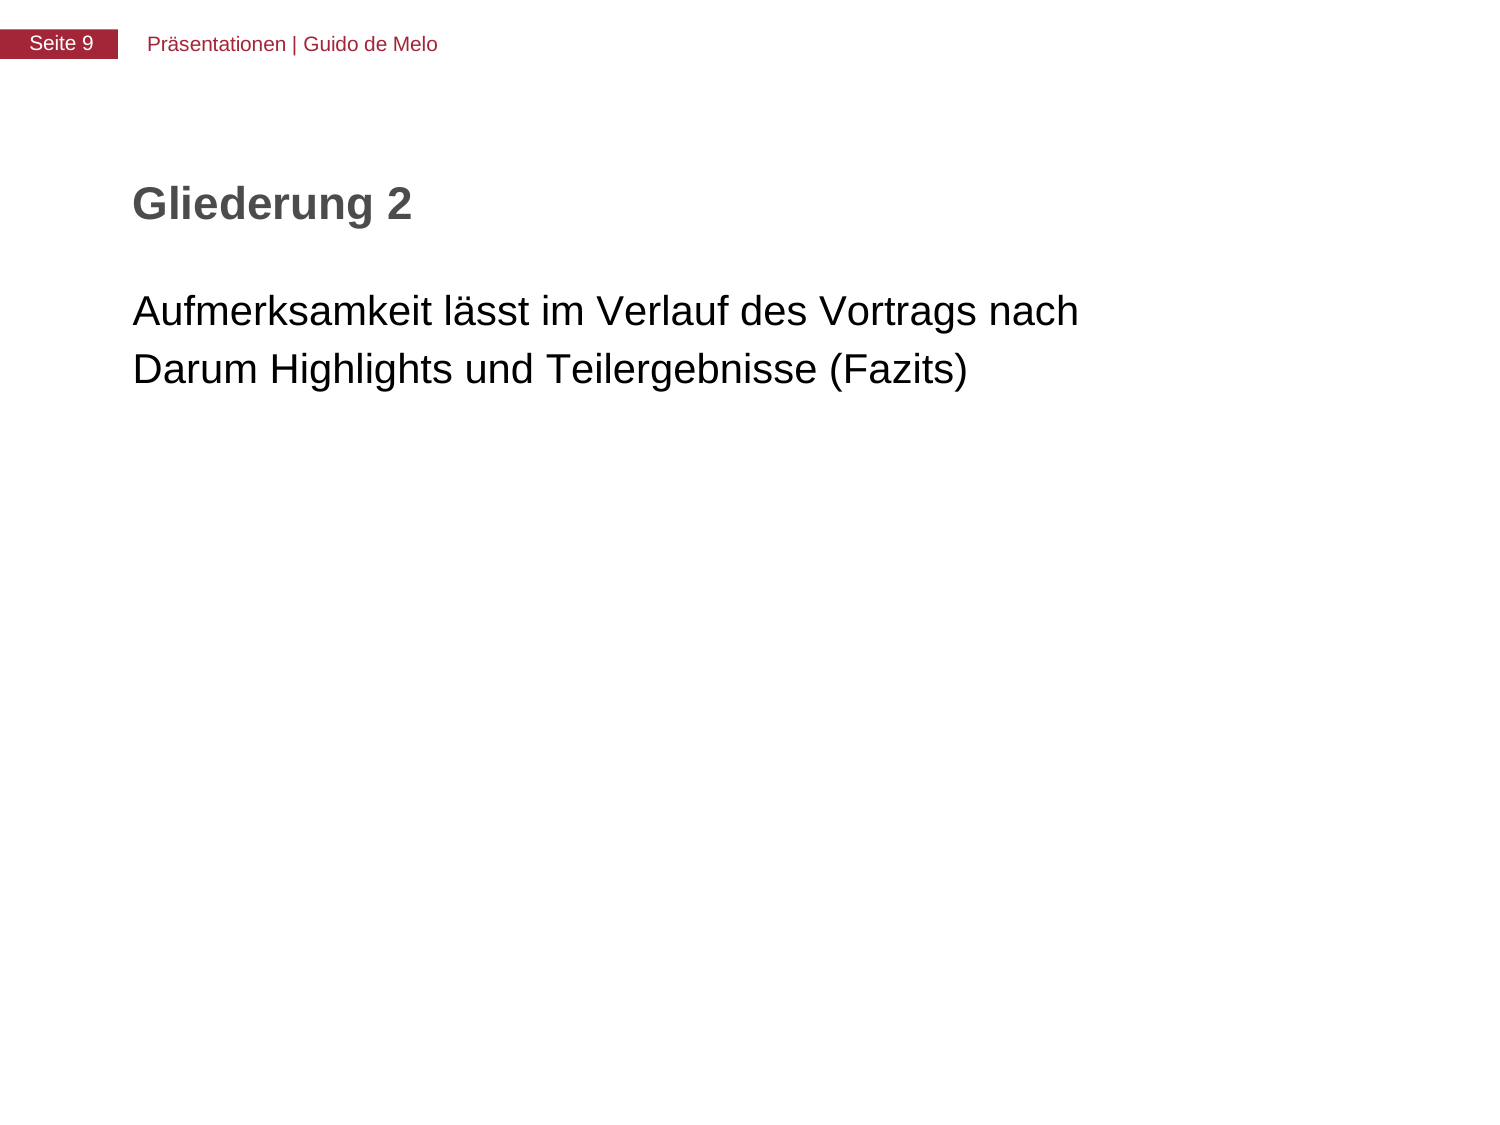

# Gliederung 2
Aufmerksamkeit lässt im Verlauf des Vortrags nach
Darum Highlights und Teilergebnisse (Fazits)